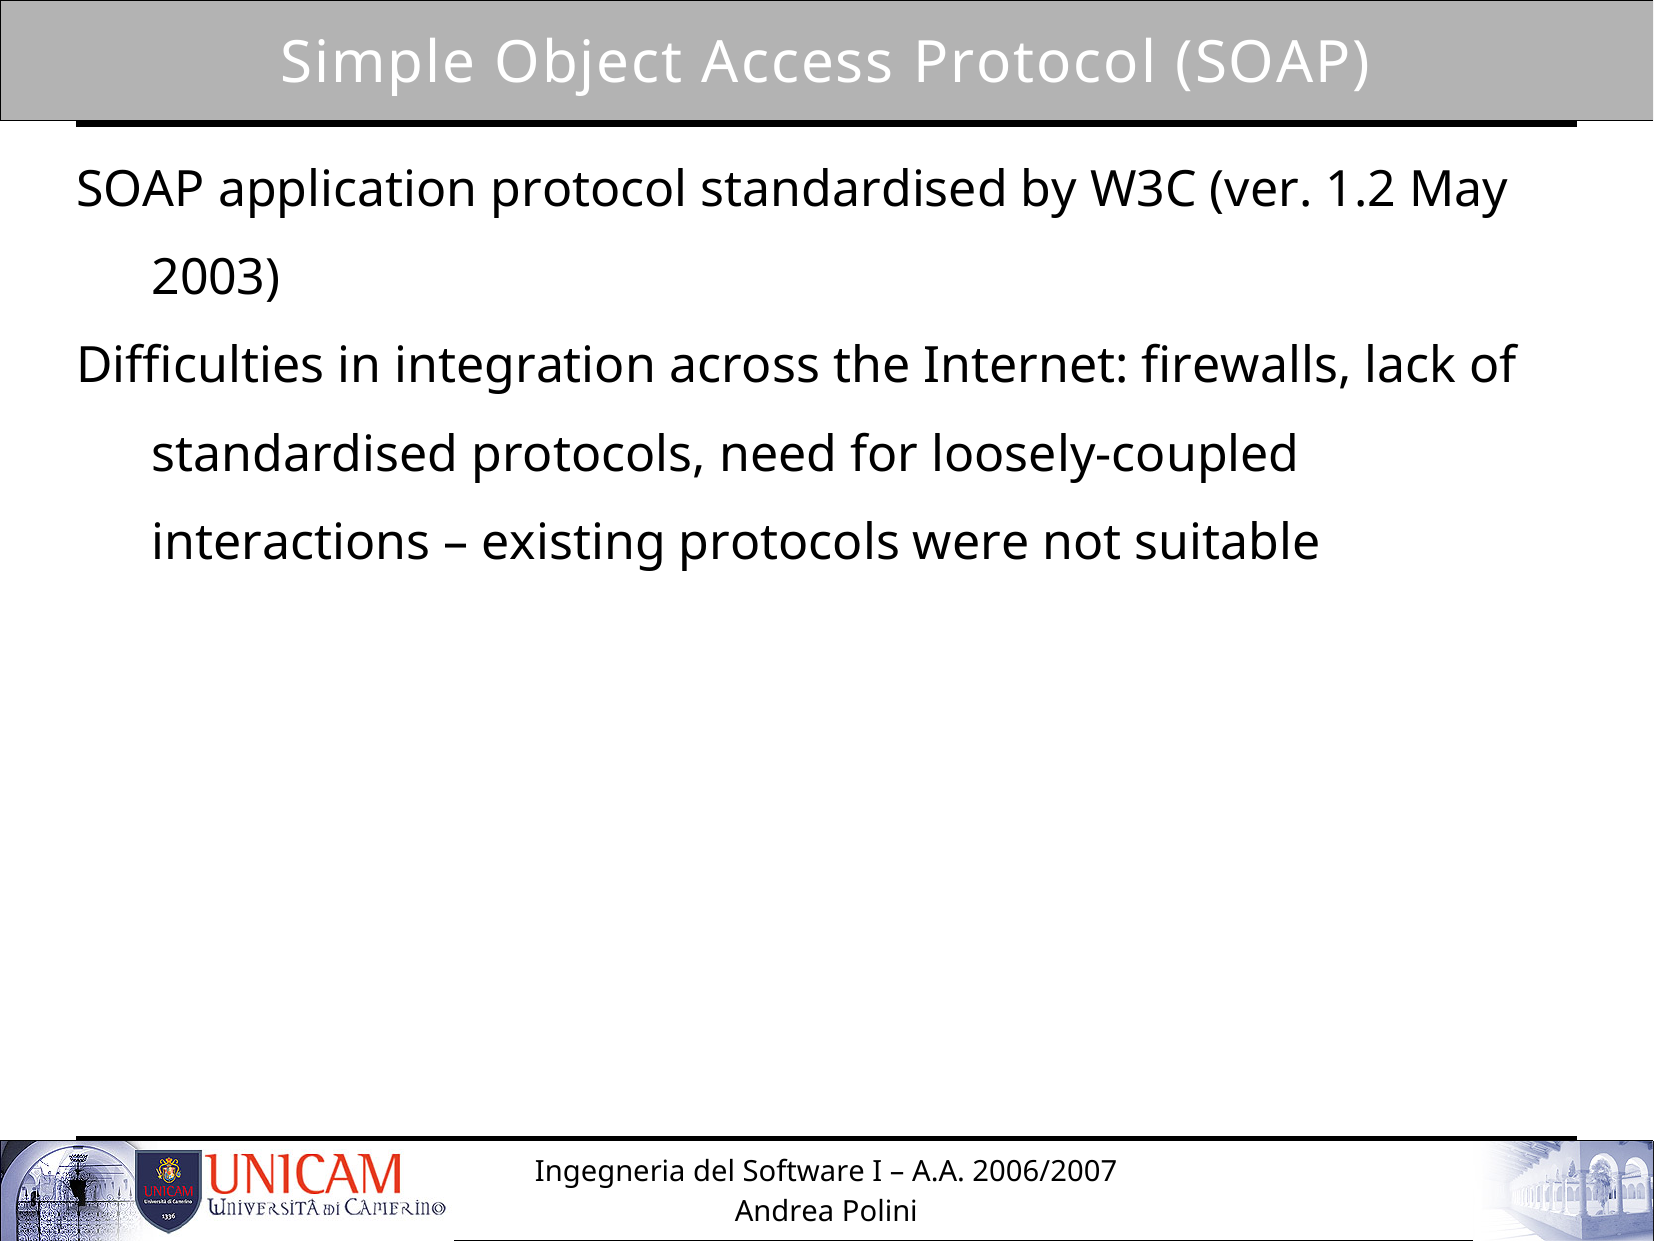

# Simple Object Access Protocol (SOAP)
SOAP application protocol standardised by W3C (ver. 1.2 May 2003)
Difficulties in integration across the Internet: firewalls, lack of standardised protocols, need for loosely-coupled interactions – existing protocols were not suitable